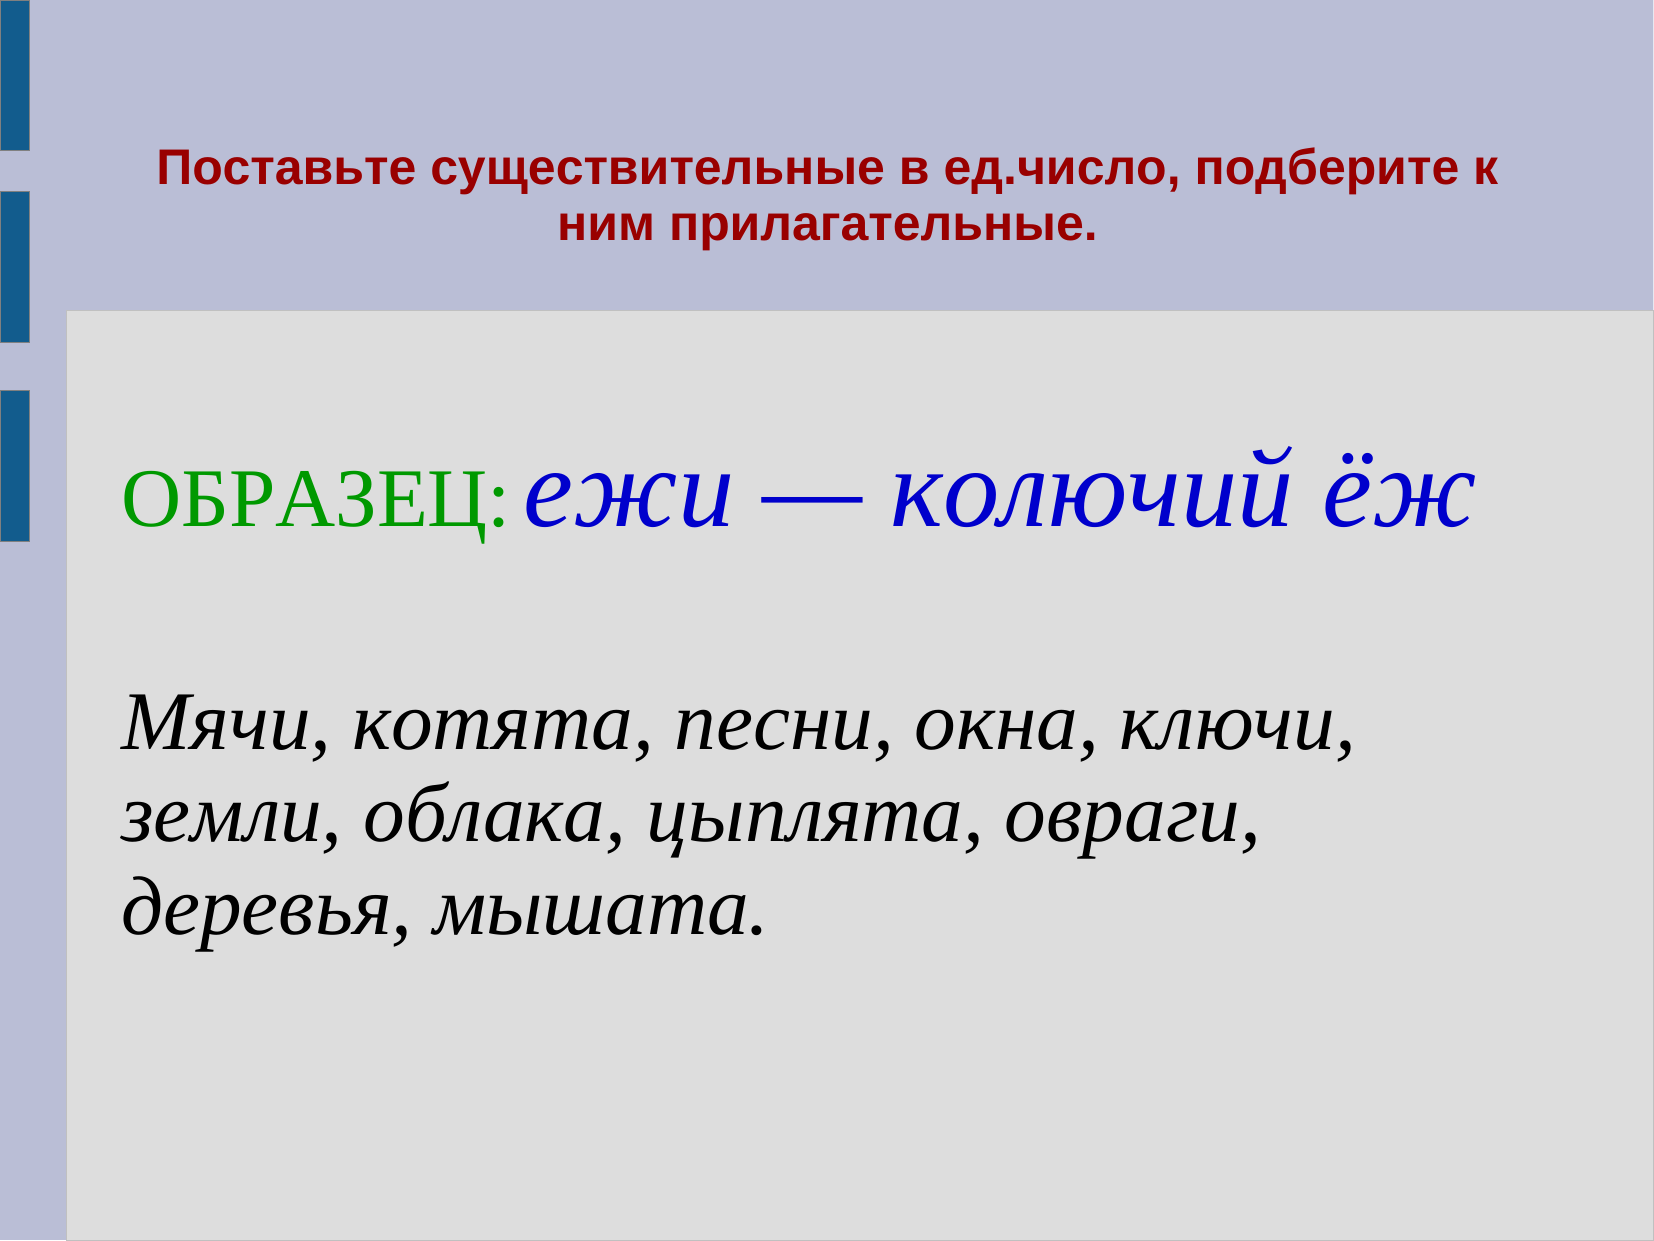

# Поставьте существительные в ед.число, подберите к ним прилагательные.
ОБРАЗЕЦ: ежи — колючий ёж
Мячи, котята, песни, окна, ключи, земли, облака, цыплята, овраги, деревья, мышата.